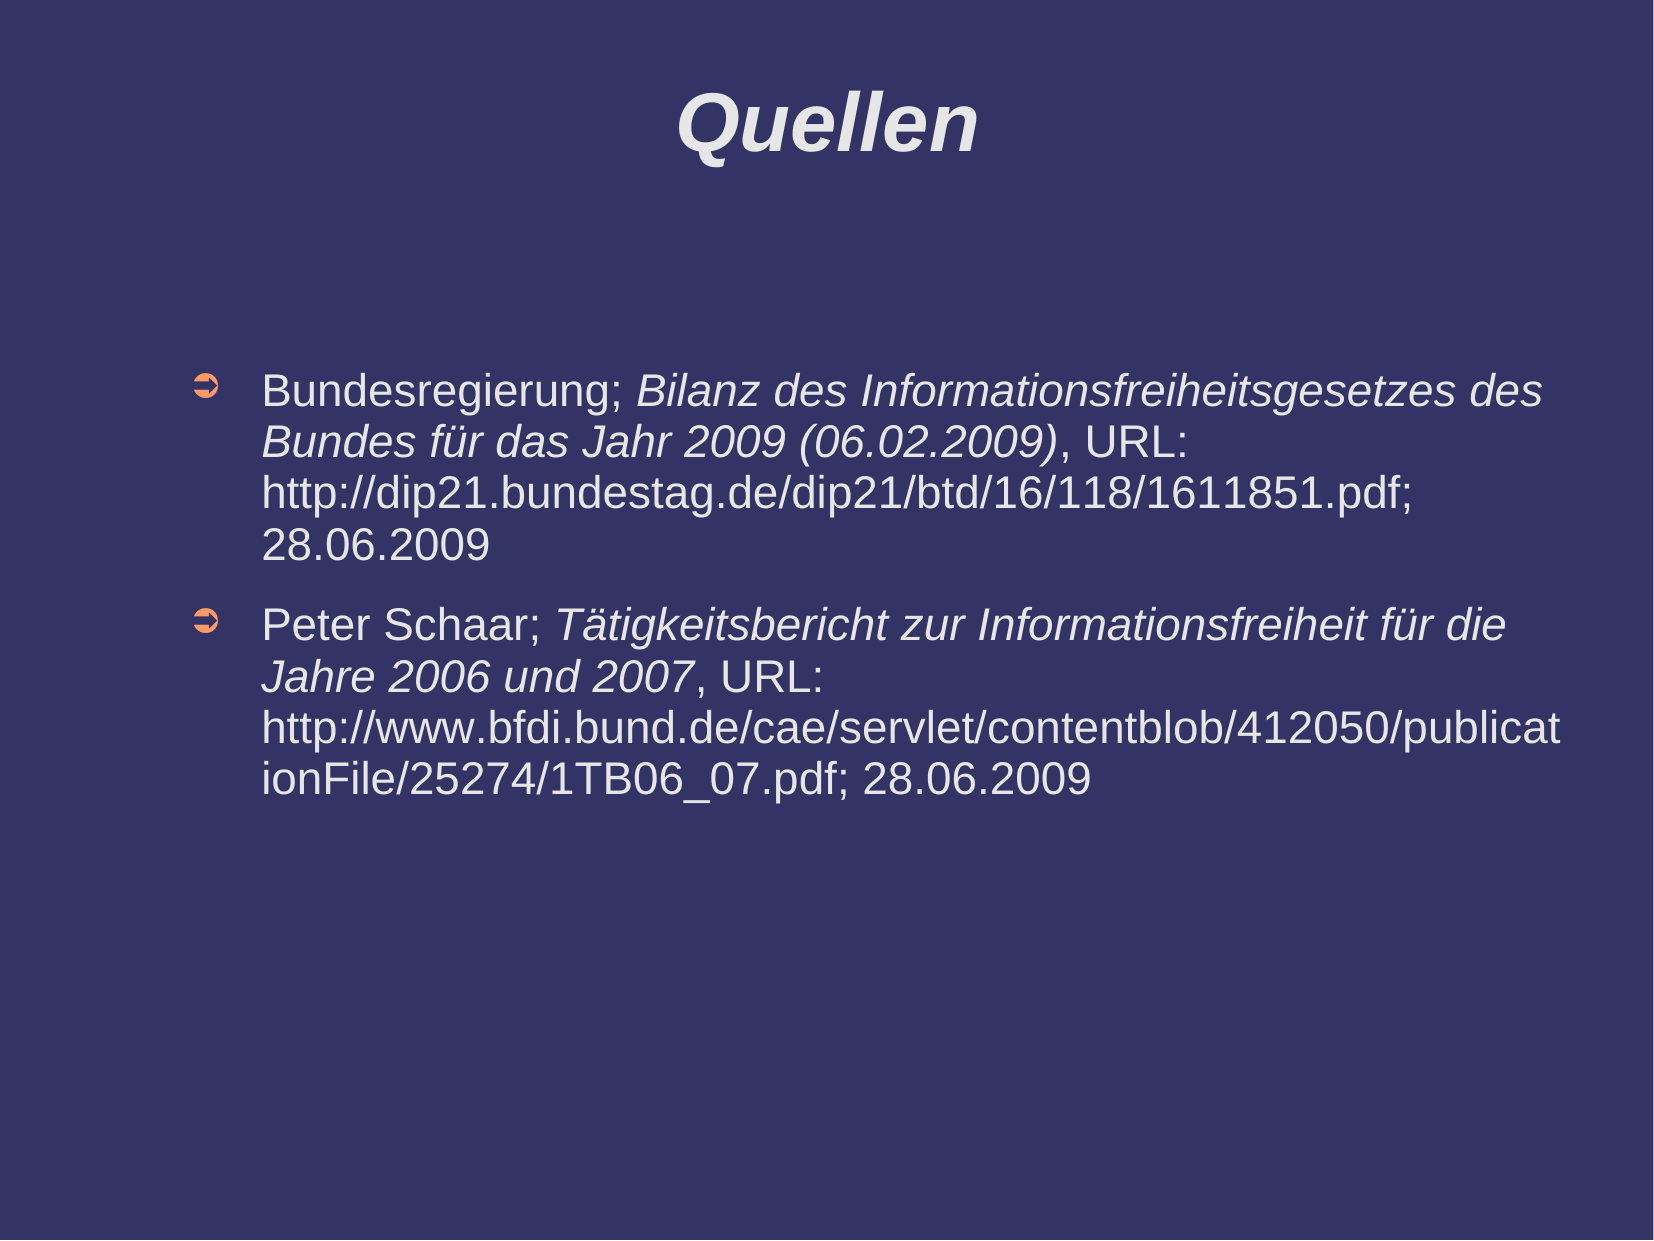

# Quellen
Bundesregierung; Bilanz des Informationsfreiheitsgesetzes des Bundes für das Jahr 2009 (06.02.2009), URL: http://dip21.bundestag.de/dip21/btd/16/118/1611851.pdf; 28.06.2009
Peter Schaar; Tätigkeitsbericht zur Informationsfreiheit für die Jahre 2006 und 2007, URL: http://www.bfdi.bund.de/cae/servlet/contentblob/412050/publicationFile/25274/1TB06_07.pdf; 28.06.2009